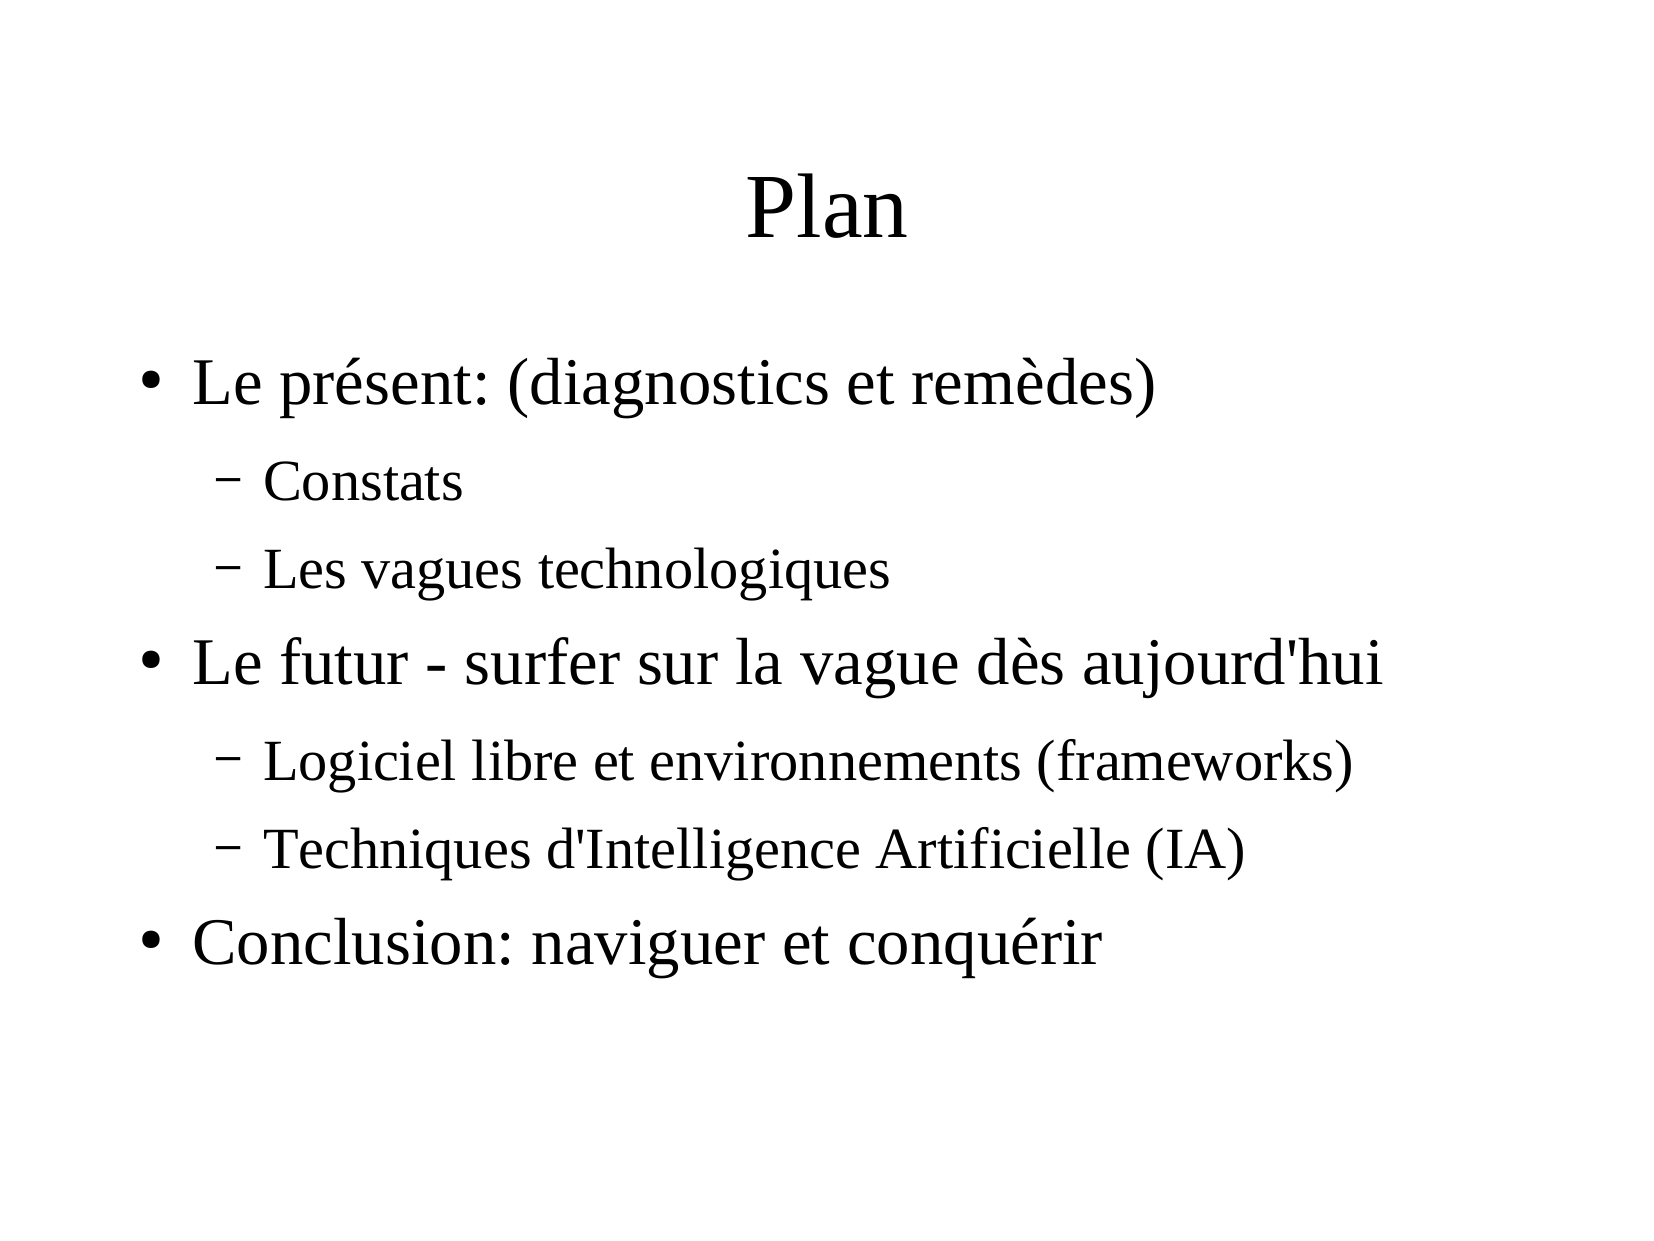

# Plan
Le présent: (diagnostics et remèdes)
Constats
Les vagues technologiques
Le futur - surfer sur la vague dès aujourd'hui
Logiciel libre et environnements (frameworks)
Techniques d'Intelligence Artificielle (IA)
Conclusion: naviguer et conquérir